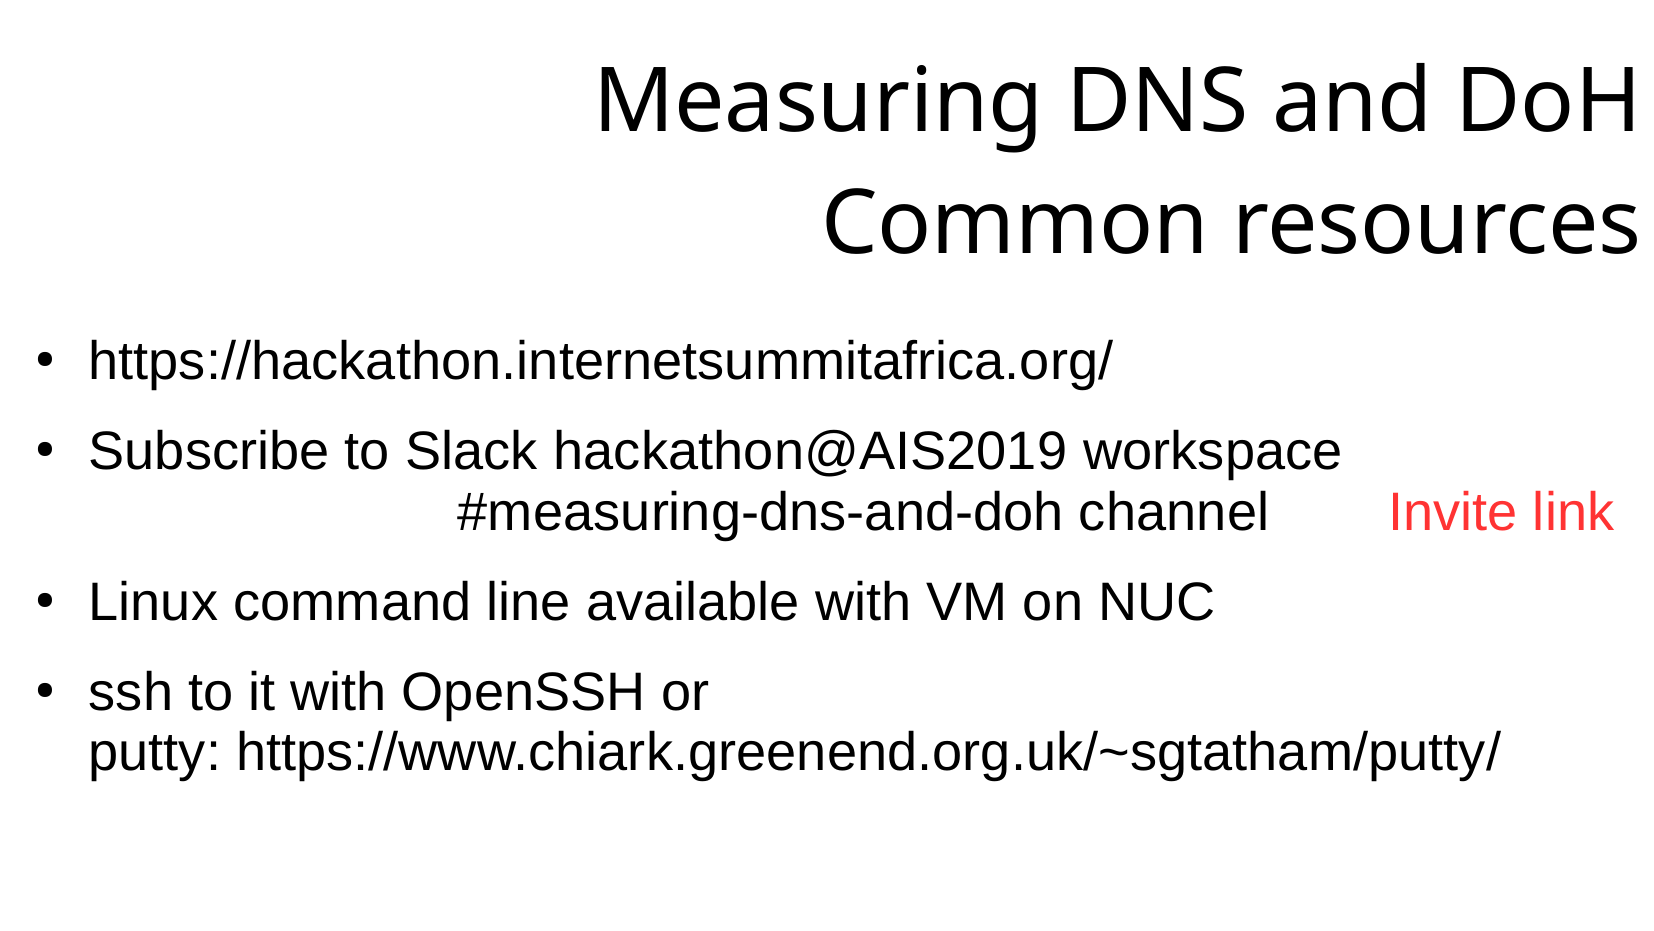

# Measuring DNS and DoH Common resources
https://hackathon.internetsummitafrica.org/
Subscribe to Slack hackathon@AIS2019 workspace
 					#measuring-dns-and-doh channel	 Invite link
Linux command line available with VM on NUC
ssh to it with OpenSSH or
putty: https://www.chiark.greenend.org.uk/~sgtatham/putty/